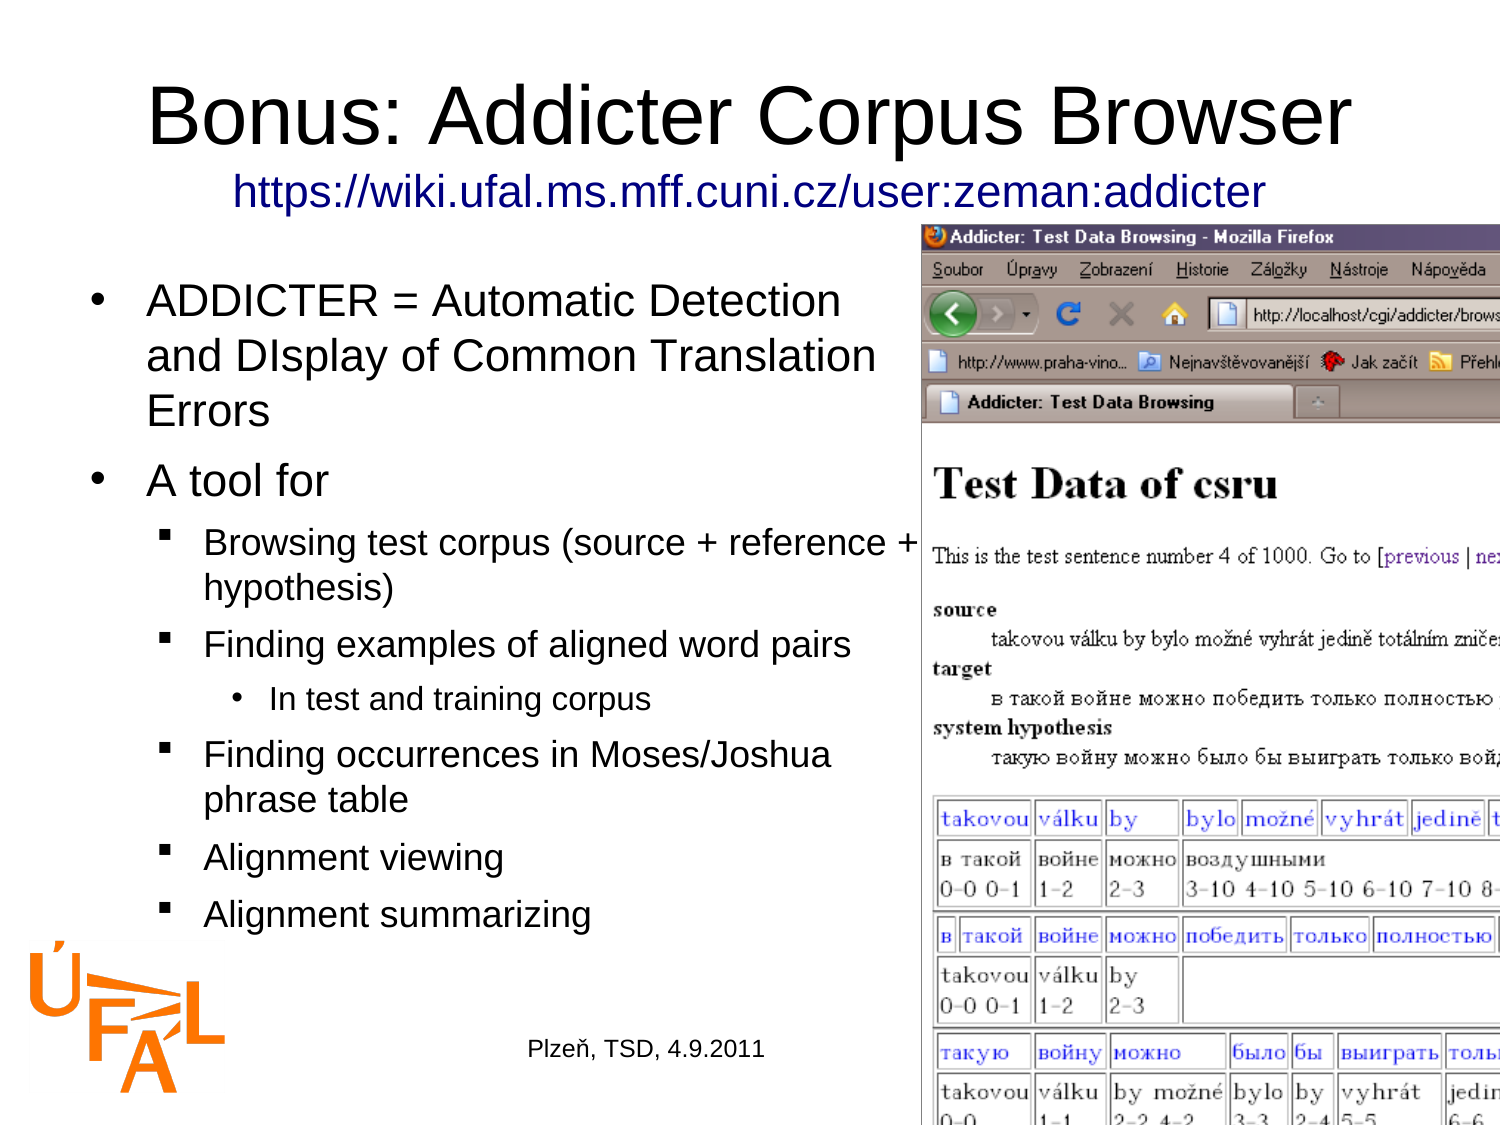

# Bonus: Addicter Corpus Browser https://wiki.ufal.ms.mff.cuni.cz/user:zeman:addicter
ADDICTER = Automatic Detection and DIsplay of Common Translation Errors
A tool for
Browsing test corpus (source + reference + hypothesis)
Finding examples of aligned word pairs
In test and training corpus
Finding occurrences in Moses/Joshua phrase table
Alignment viewing
Alignment summarizing
Plzeň, TSD, 4.9.2011
23